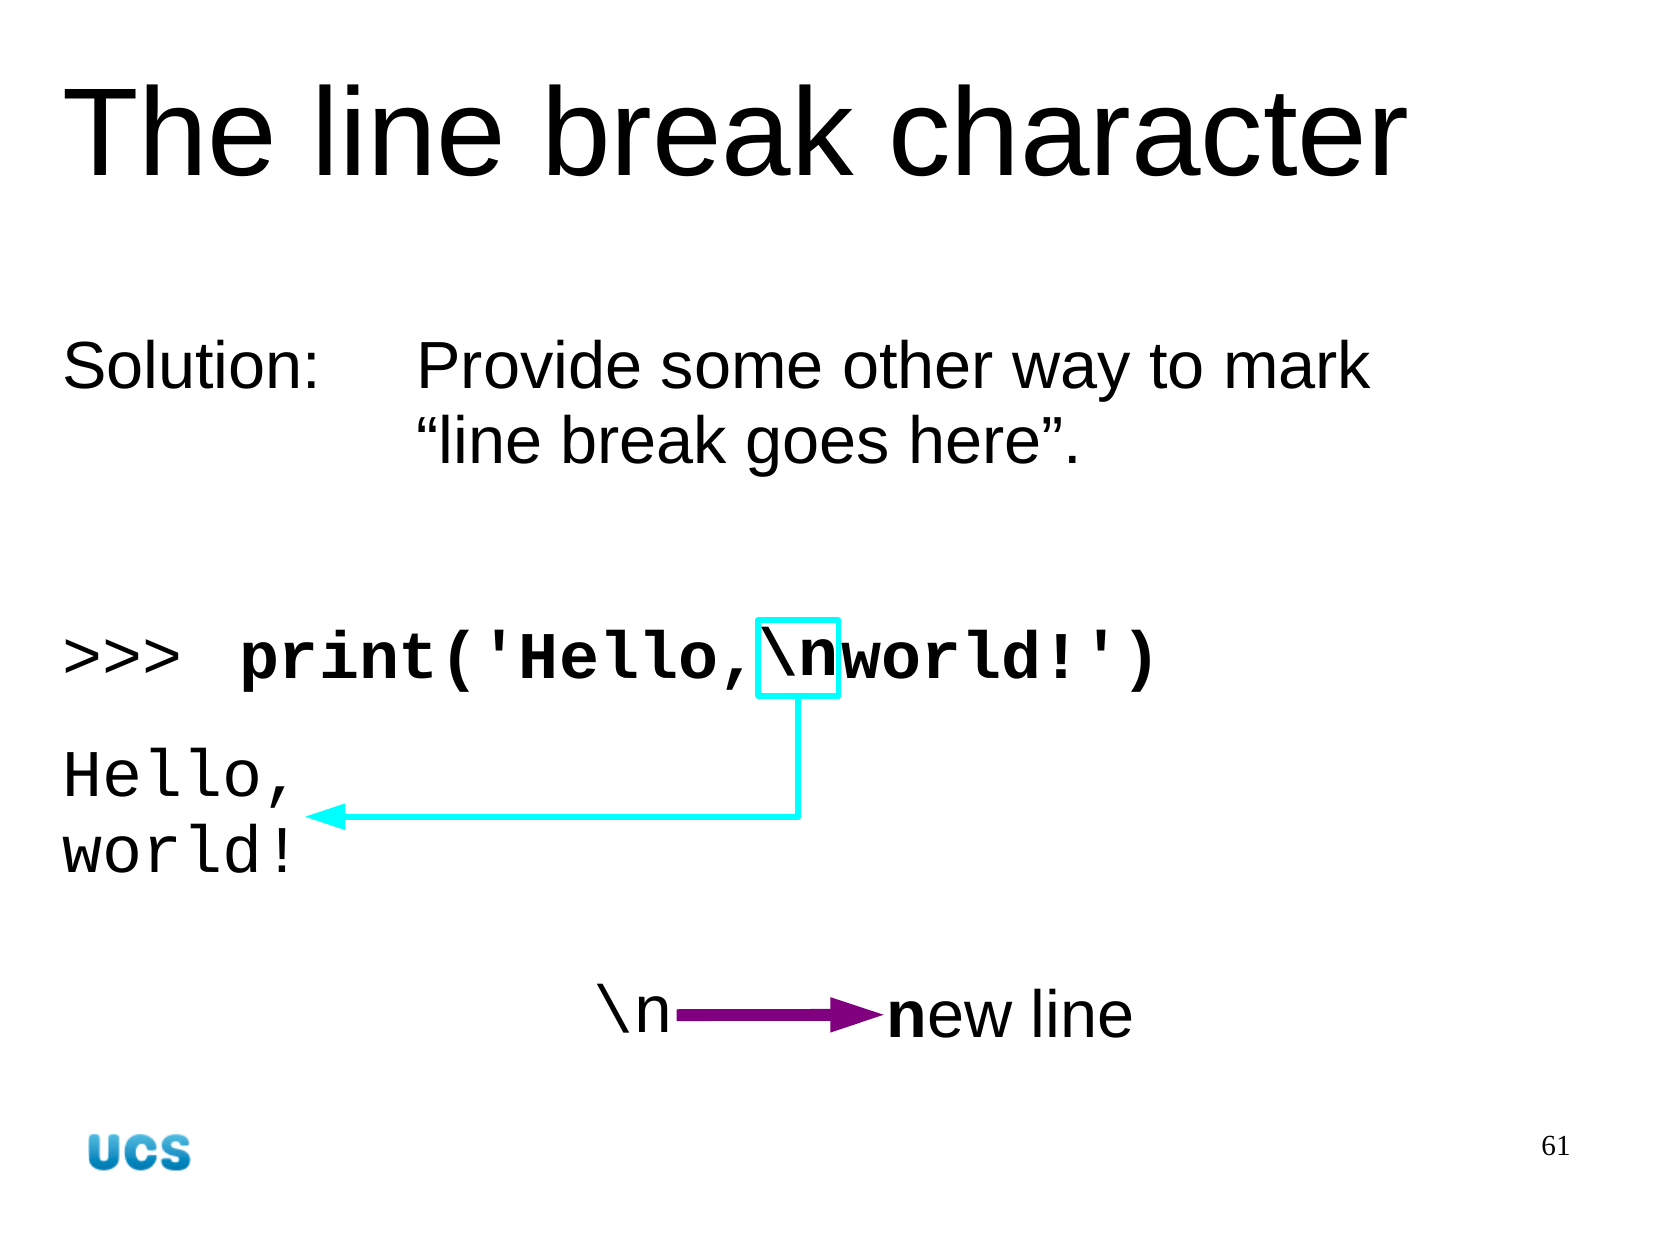

The line break character
Solution:
Provide some other way to mark
“line break goes here”.
>>>
print('Hello,
\n
world!')
Hello,
world!
\n
new line
61